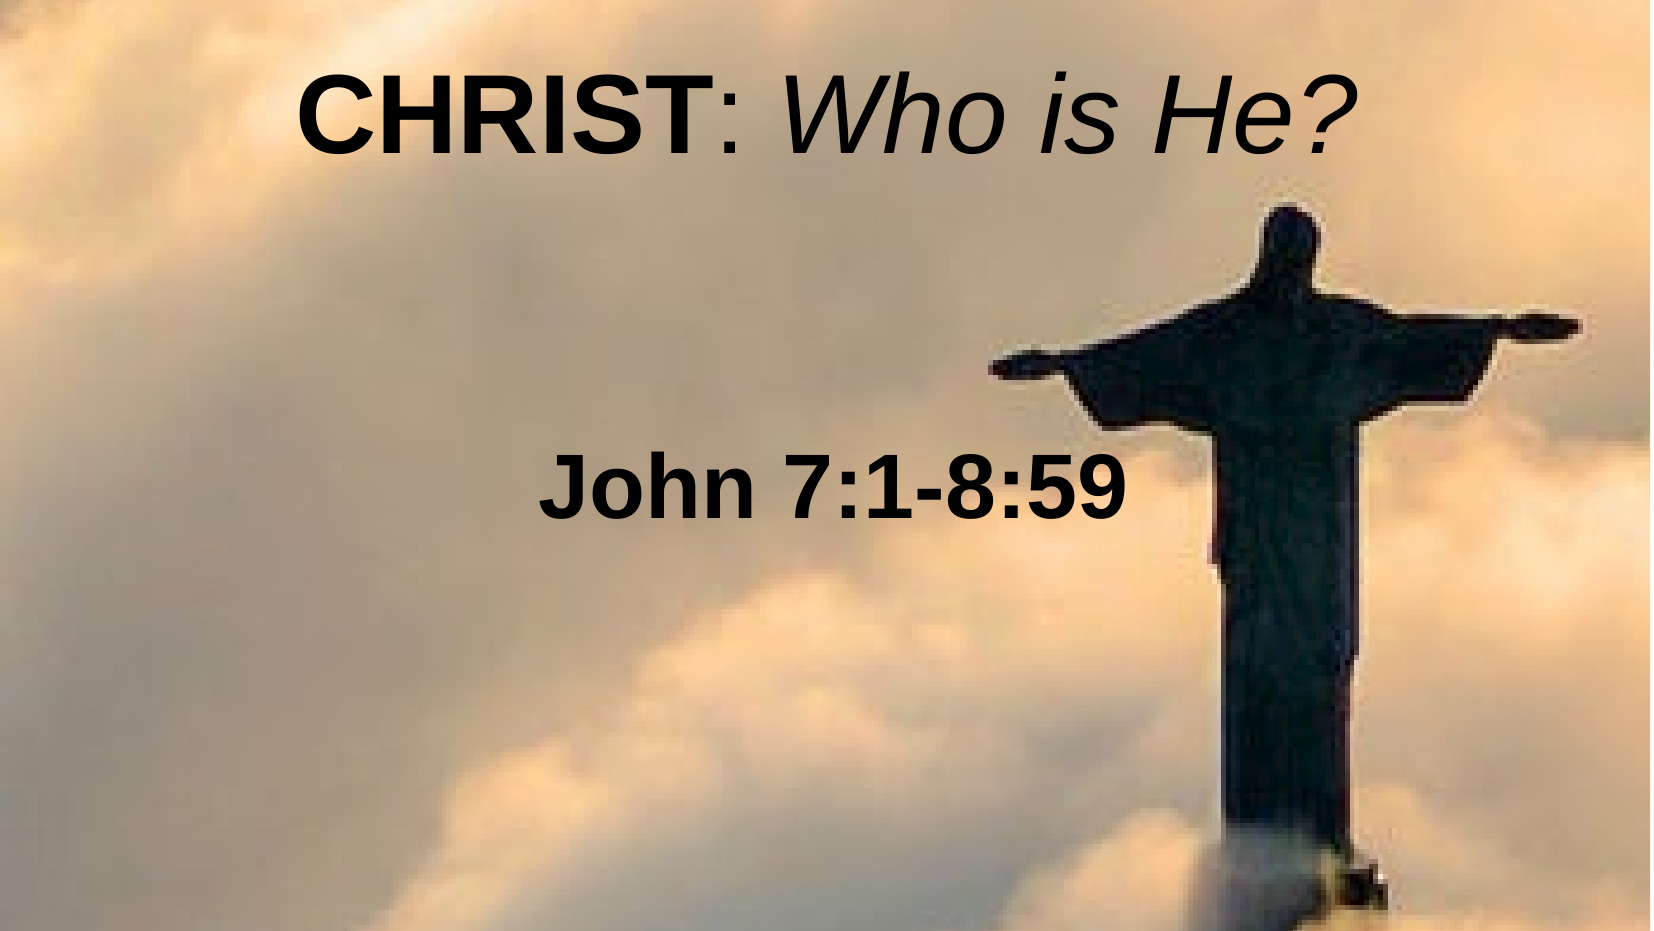

# CHRIST: Who is He?
John 7:1-8:59